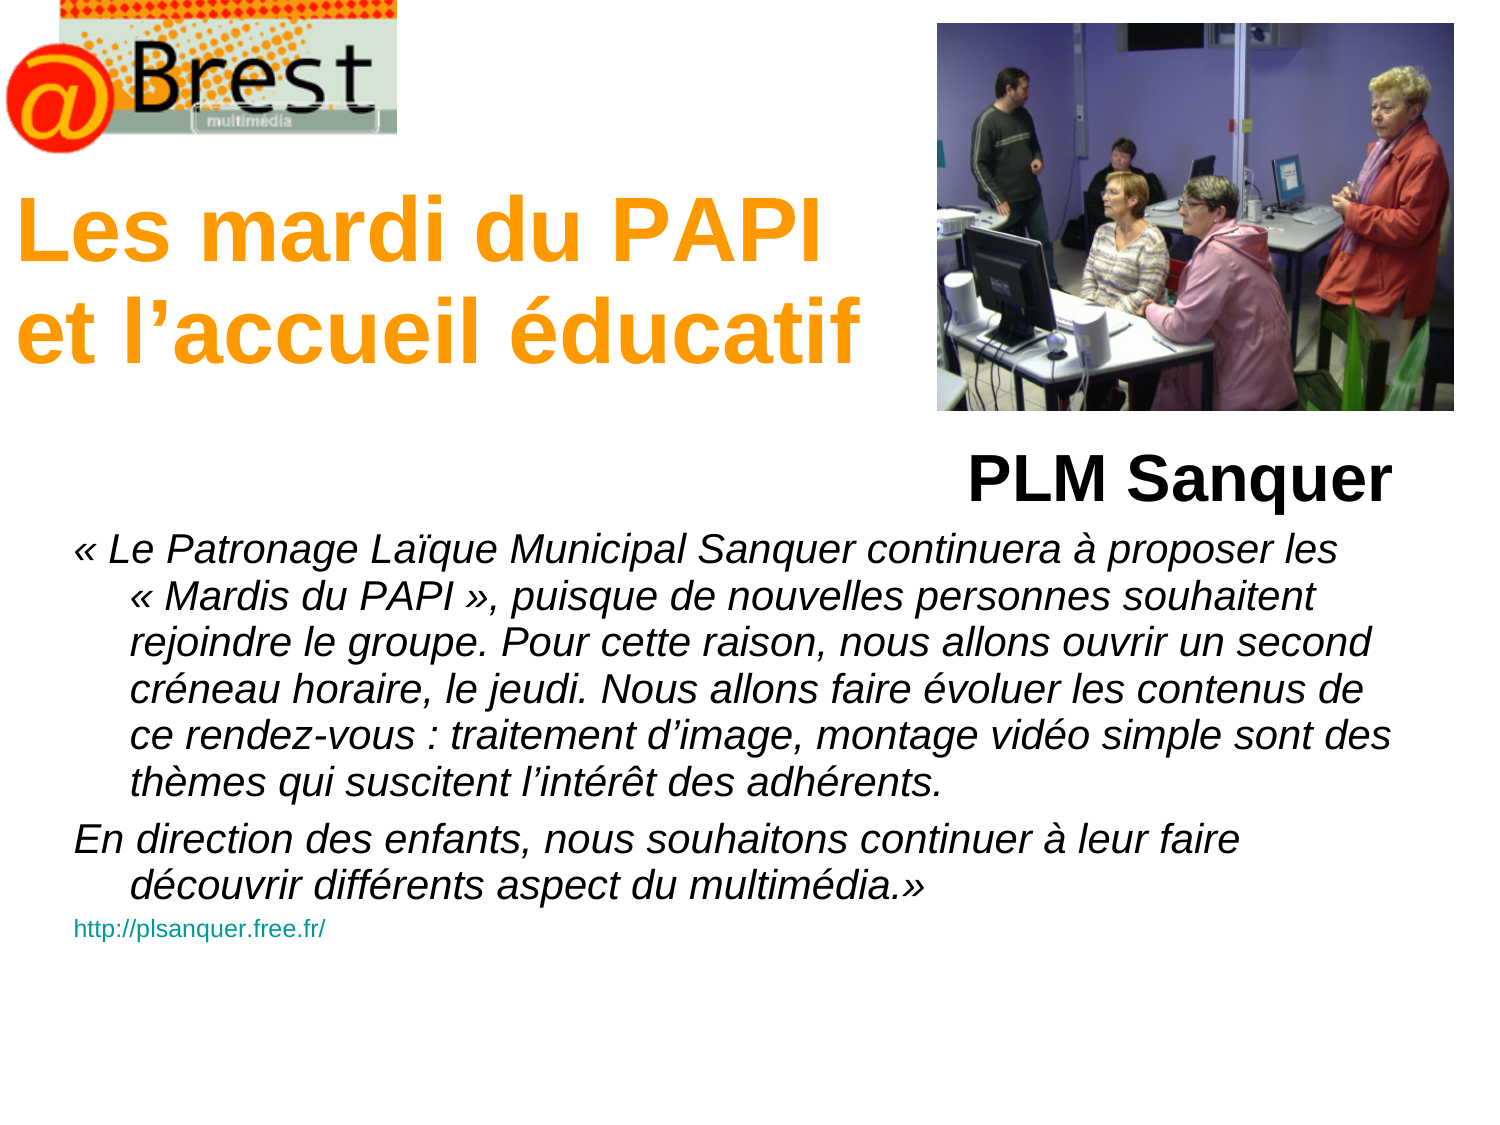

# Les mardi du PAPI et l’accueil éducatif
PLM Sanquer
« Le Patronage Laïque Municipal Sanquer continuera à proposer les « Mardis du PAPI », puisque de nouvelles personnes souhaitent rejoindre le groupe. Pour cette raison, nous allons ouvrir un second créneau horaire, le jeudi. Nous allons faire évoluer les contenus de ce rendez-vous : traitement d’image, montage vidéo simple sont des thèmes qui suscitent l’intérêt des adhérents.
En direction des enfants, nous souhaitons continuer à leur faire découvrir différents aspect du multimédia.»
http://plsanquer.free.fr/